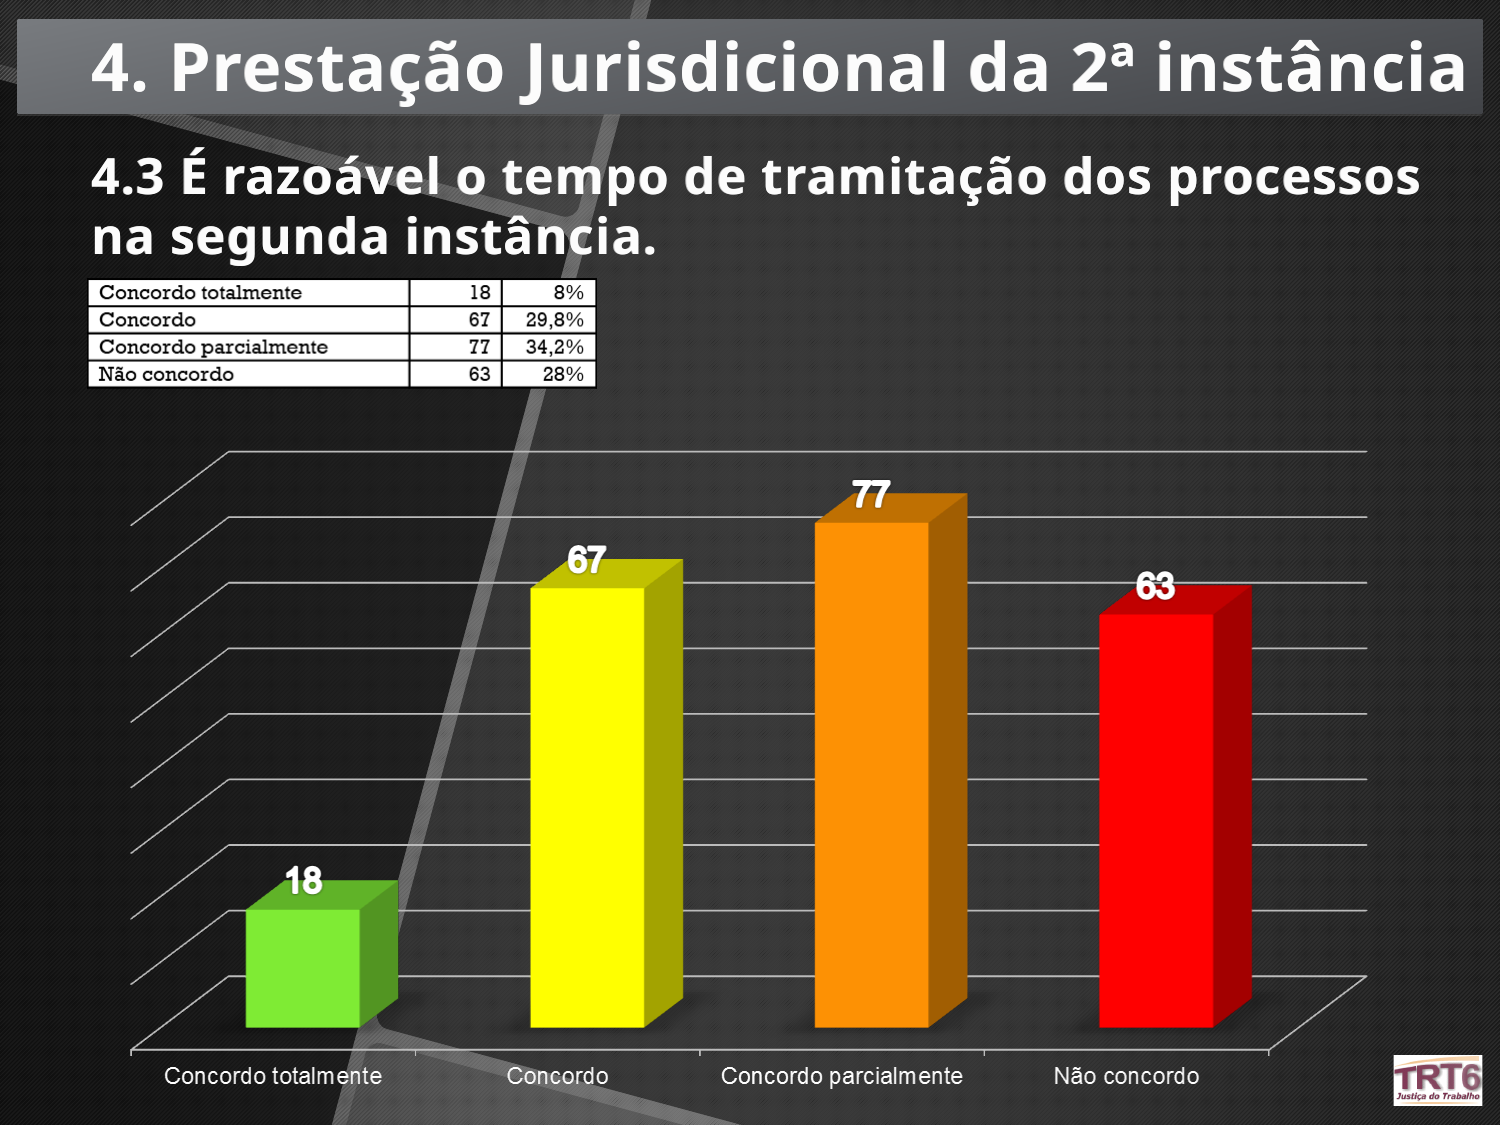

4. Prestação Jurisdicional da 2ª instância
4.3 É razoável o tempo de tramitação dos processos na segunda instância.